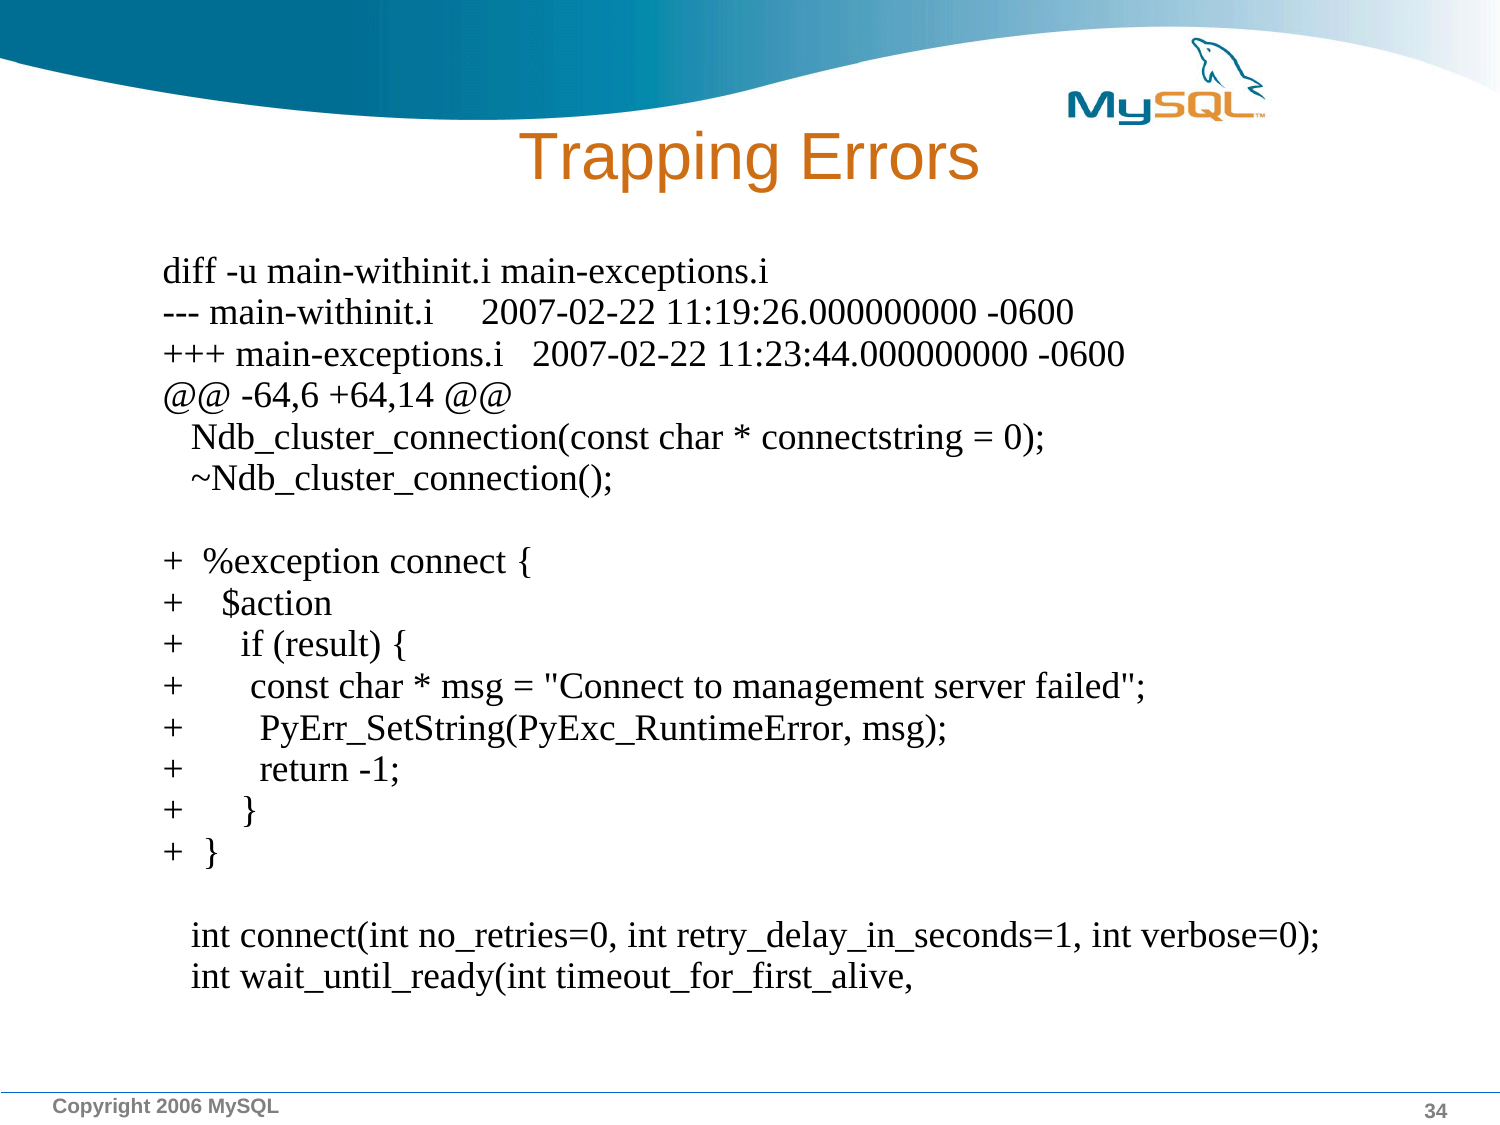

# Trapping Errors
diff -u main-withinit.i main-exceptions.i
--- main-withinit.i 2007-02-22 11:19:26.000000000 -0600
+++ main-exceptions.i 2007-02-22 11:23:44.000000000 -0600
@@ -64,6 +64,14 @@
 Ndb_cluster_connection(const char * connectstring = 0);
 ~Ndb_cluster_connection();
+ %exception connect {
+ $action
+ if (result) {
+ const char * msg = "Connect to management server failed";
+ PyErr_SetString(PyExc_RuntimeError, msg);
+ return -1;
+ }
+ }
 int connect(int no_retries=0, int retry_delay_in_seconds=1, int verbose=0);
 int wait_until_ready(int timeout_for_first_alive,